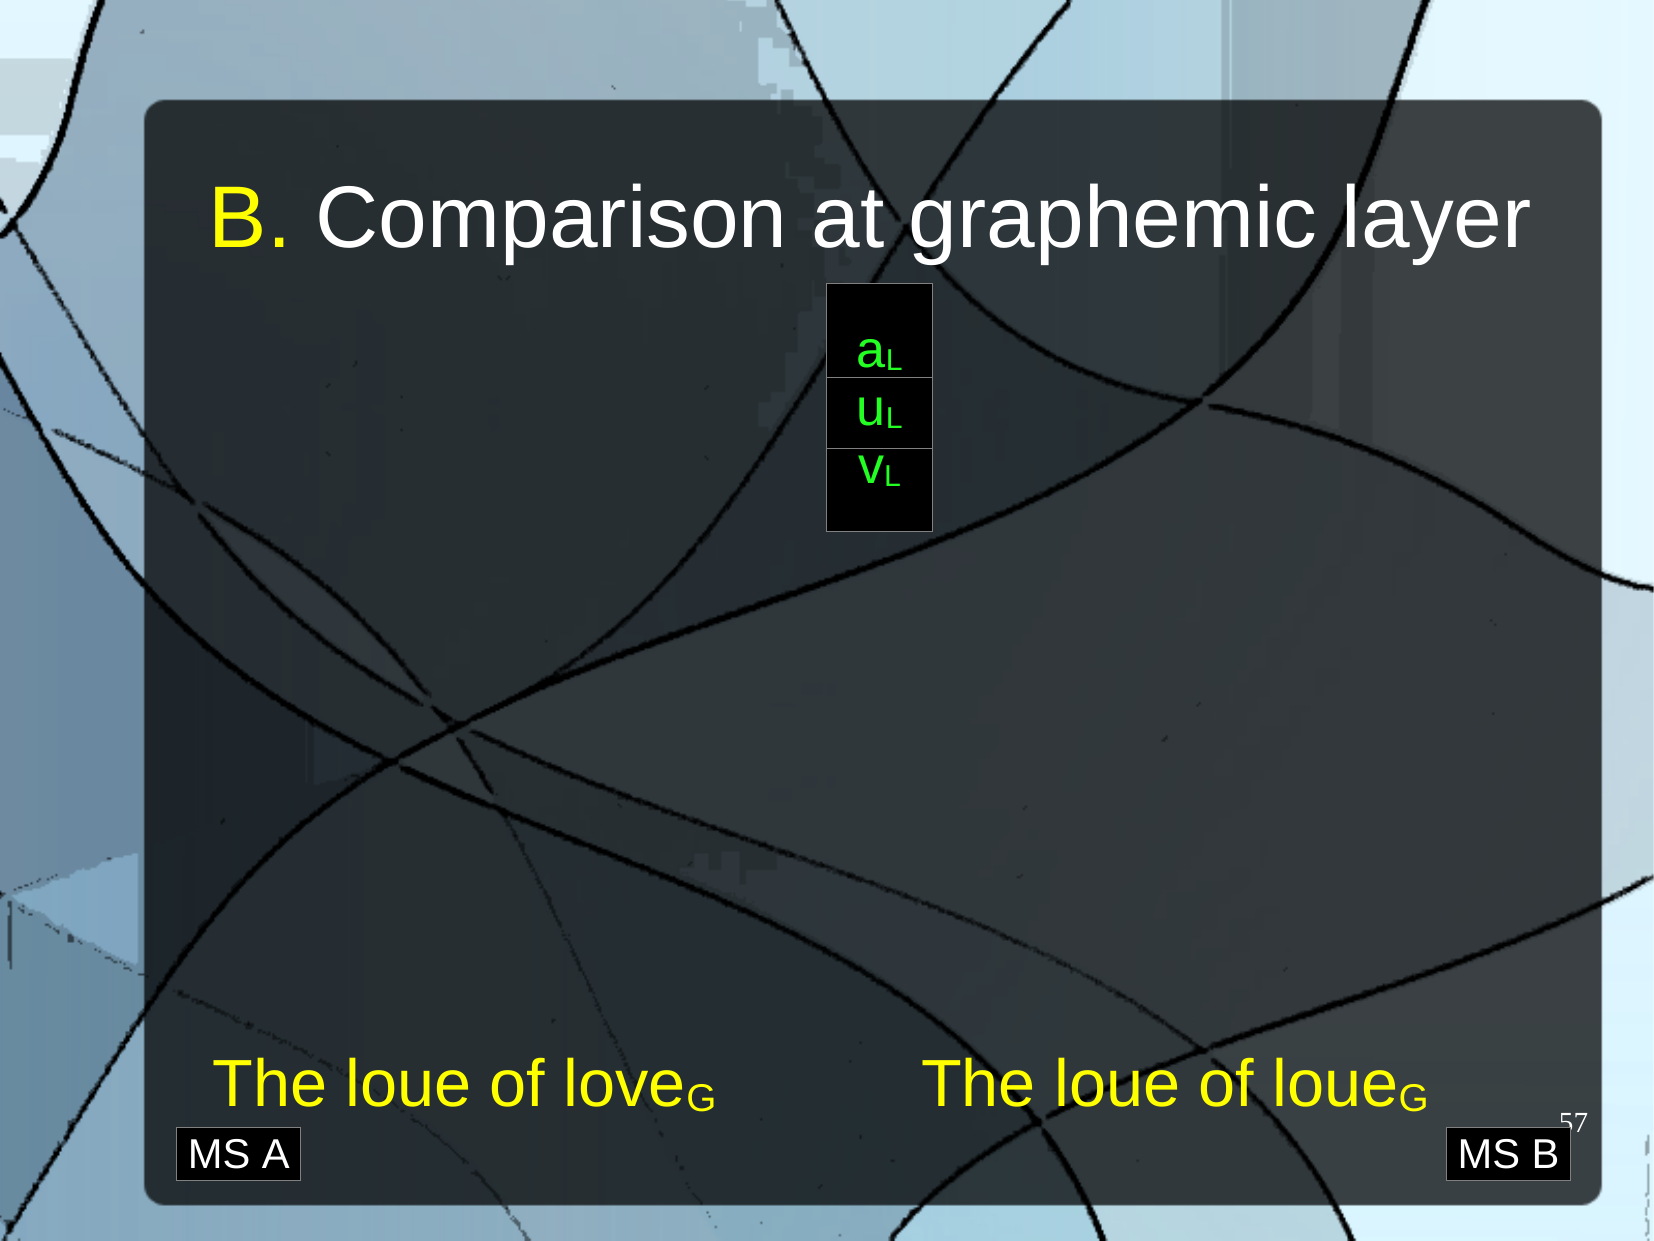

# B. Comparison at graphemic layer
aL
uL
vL
The loue of loveG		The loue of loueG
57
MS A
MS B